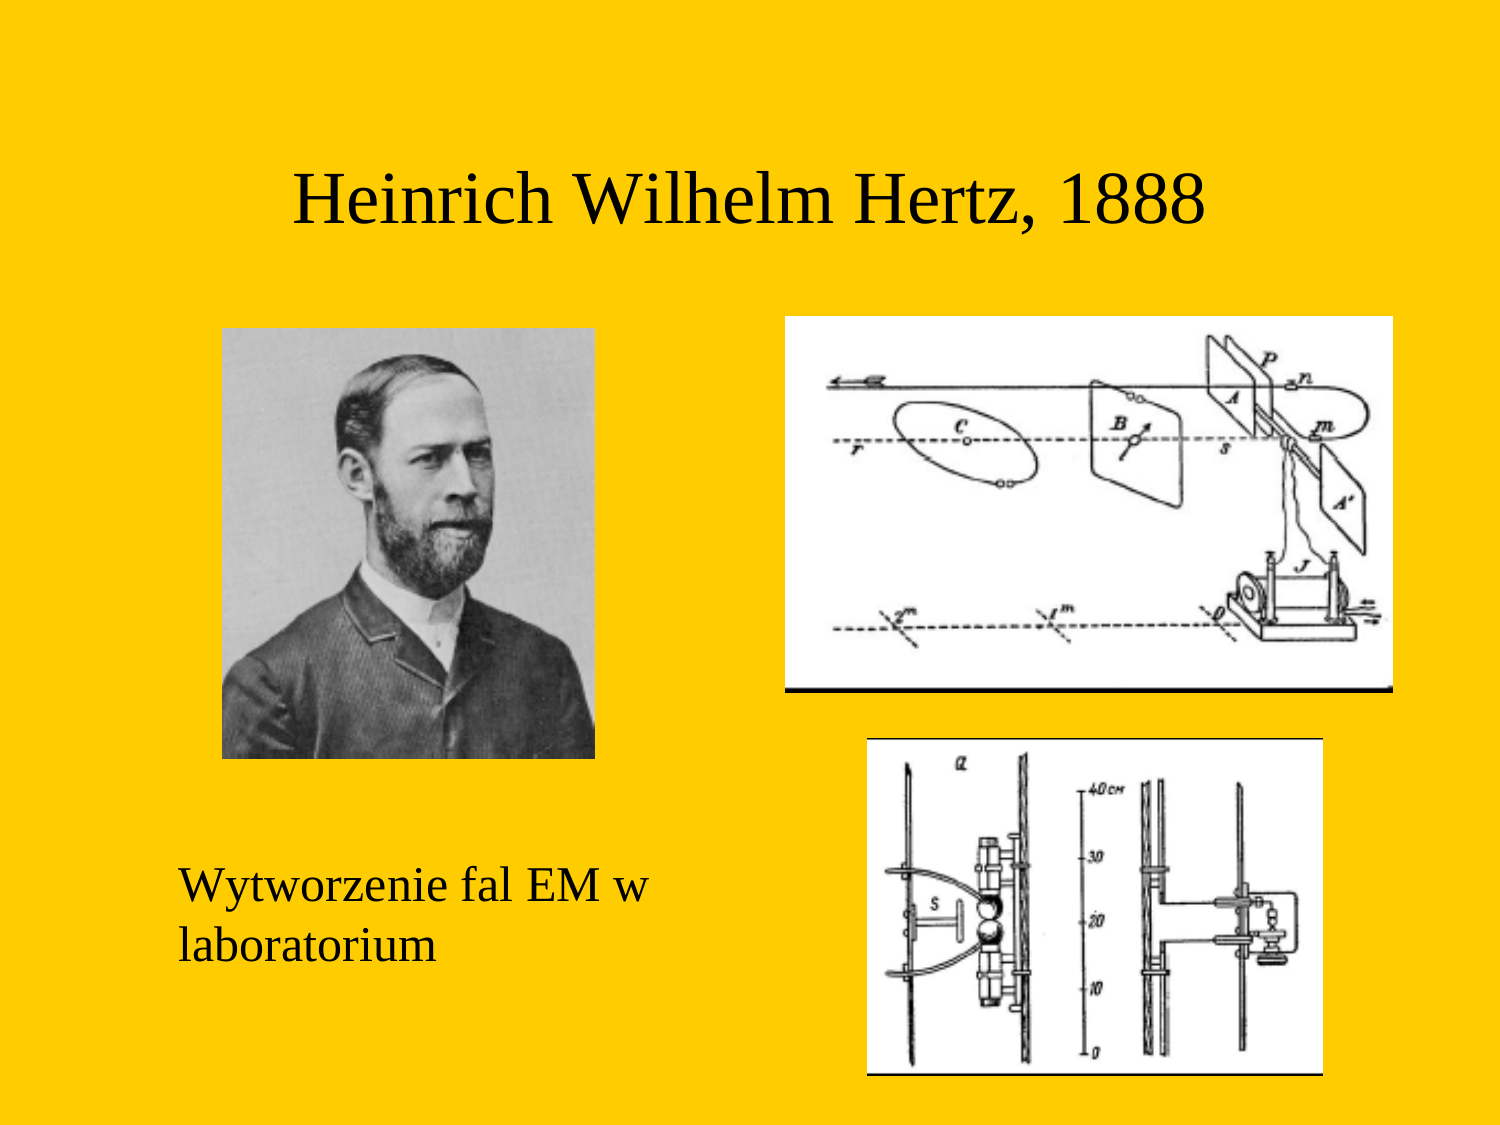

# Heinrich Wilhelm Hertz, 1888
Wytworzenie fal EM w laboratorium